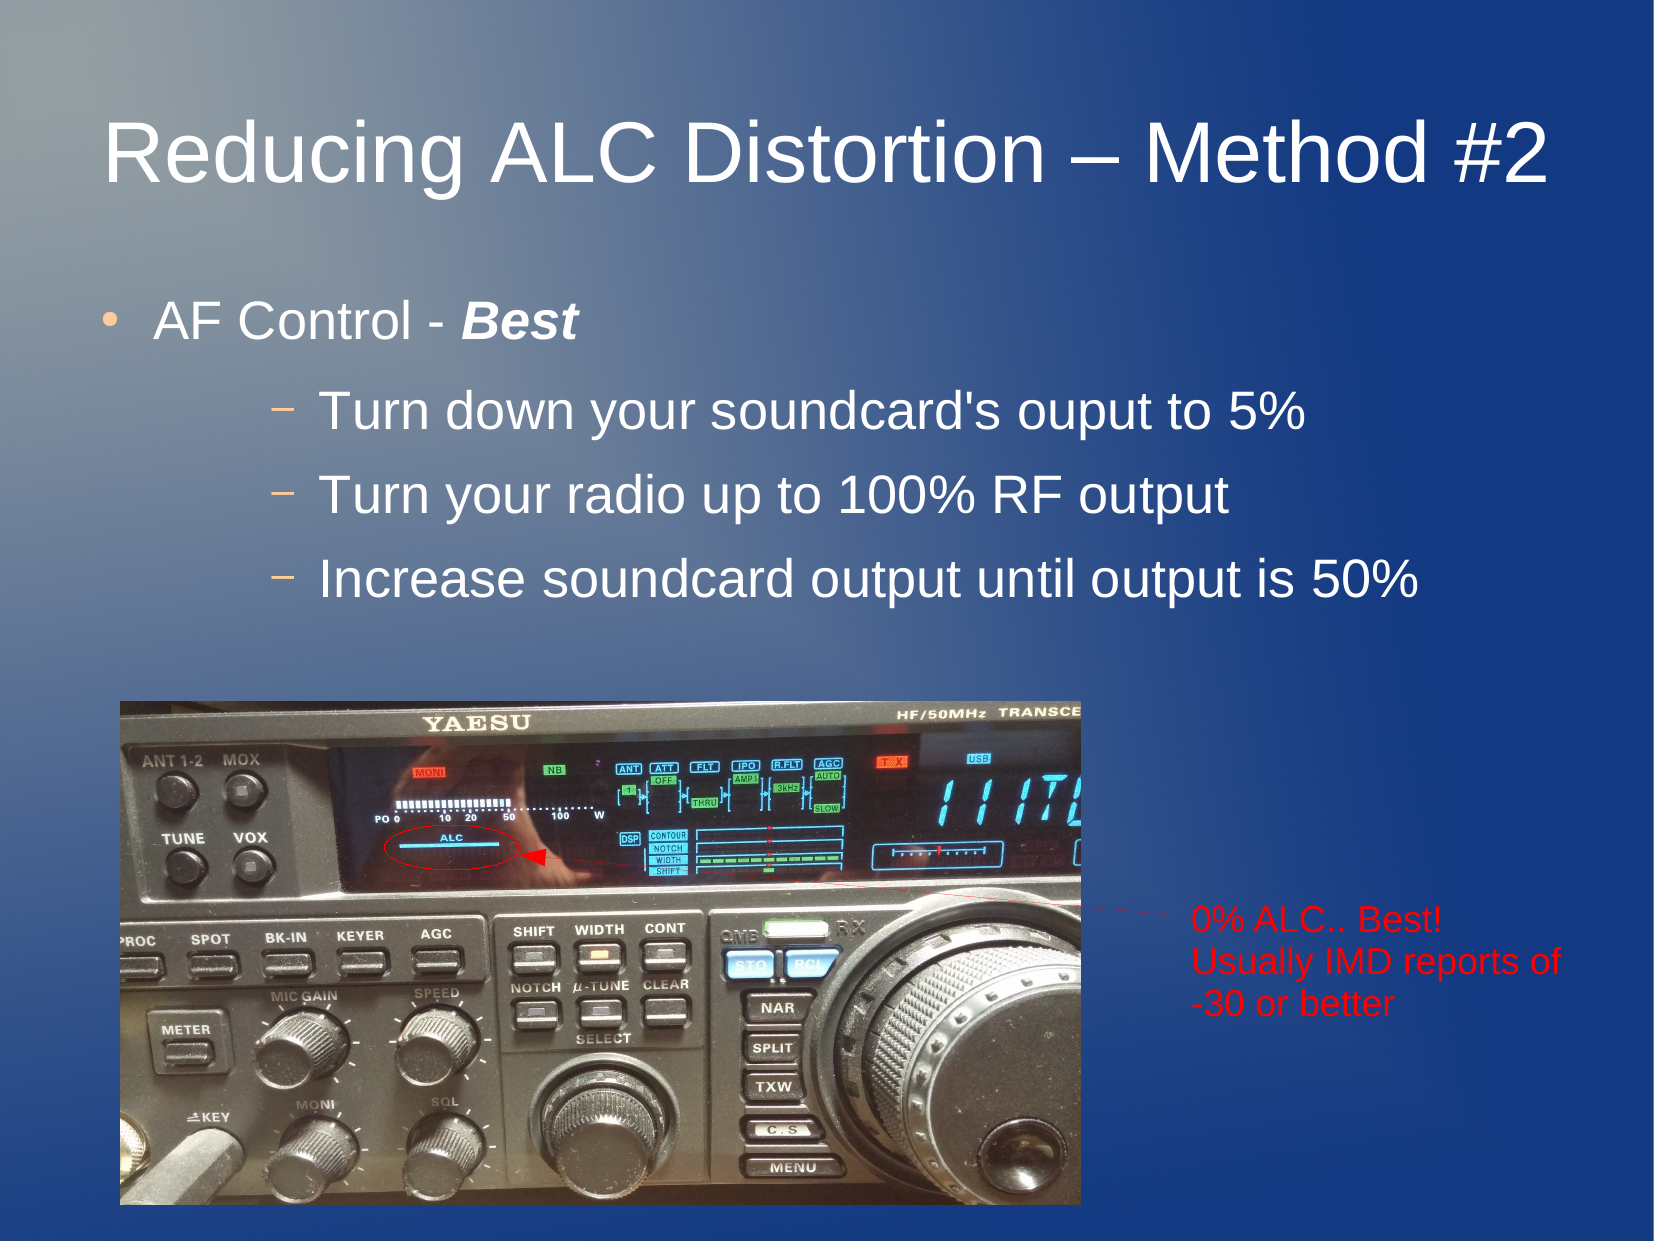

# Reducing ALC Distortion – Method #2
AF Control - Best
Turn down your soundcard's ouput to 5%
Turn your radio up to 100% RF output
Increase soundcard output until output is 50%
0% ALC.. Best!
Usually IMD reports of
-30 or better